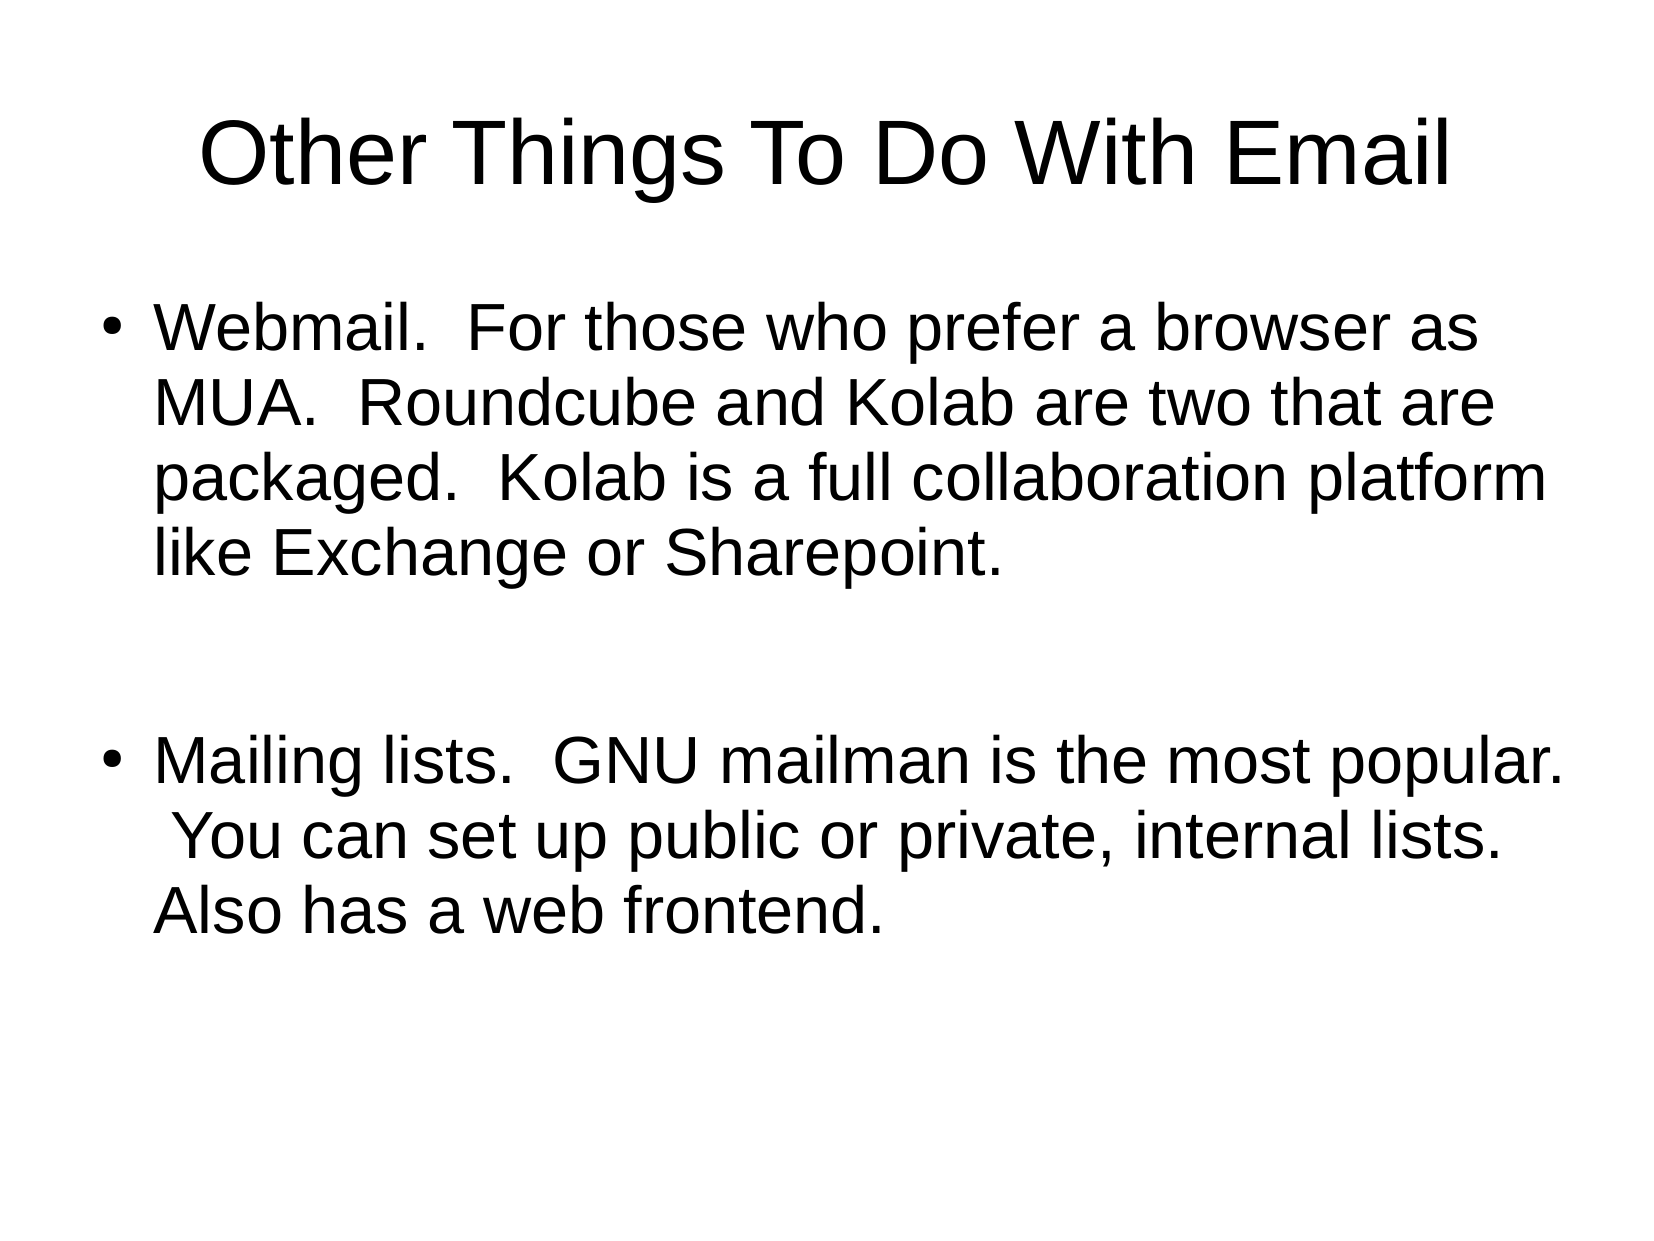

# Other Things To Do With Email
Webmail. For those who prefer a browser as MUA. Roundcube and Kolab are two that are packaged. Kolab is a full collaboration platform like Exchange or Sharepoint.
Mailing lists. GNU mailman is the most popular. You can set up public or private, internal lists. Also has a web frontend.